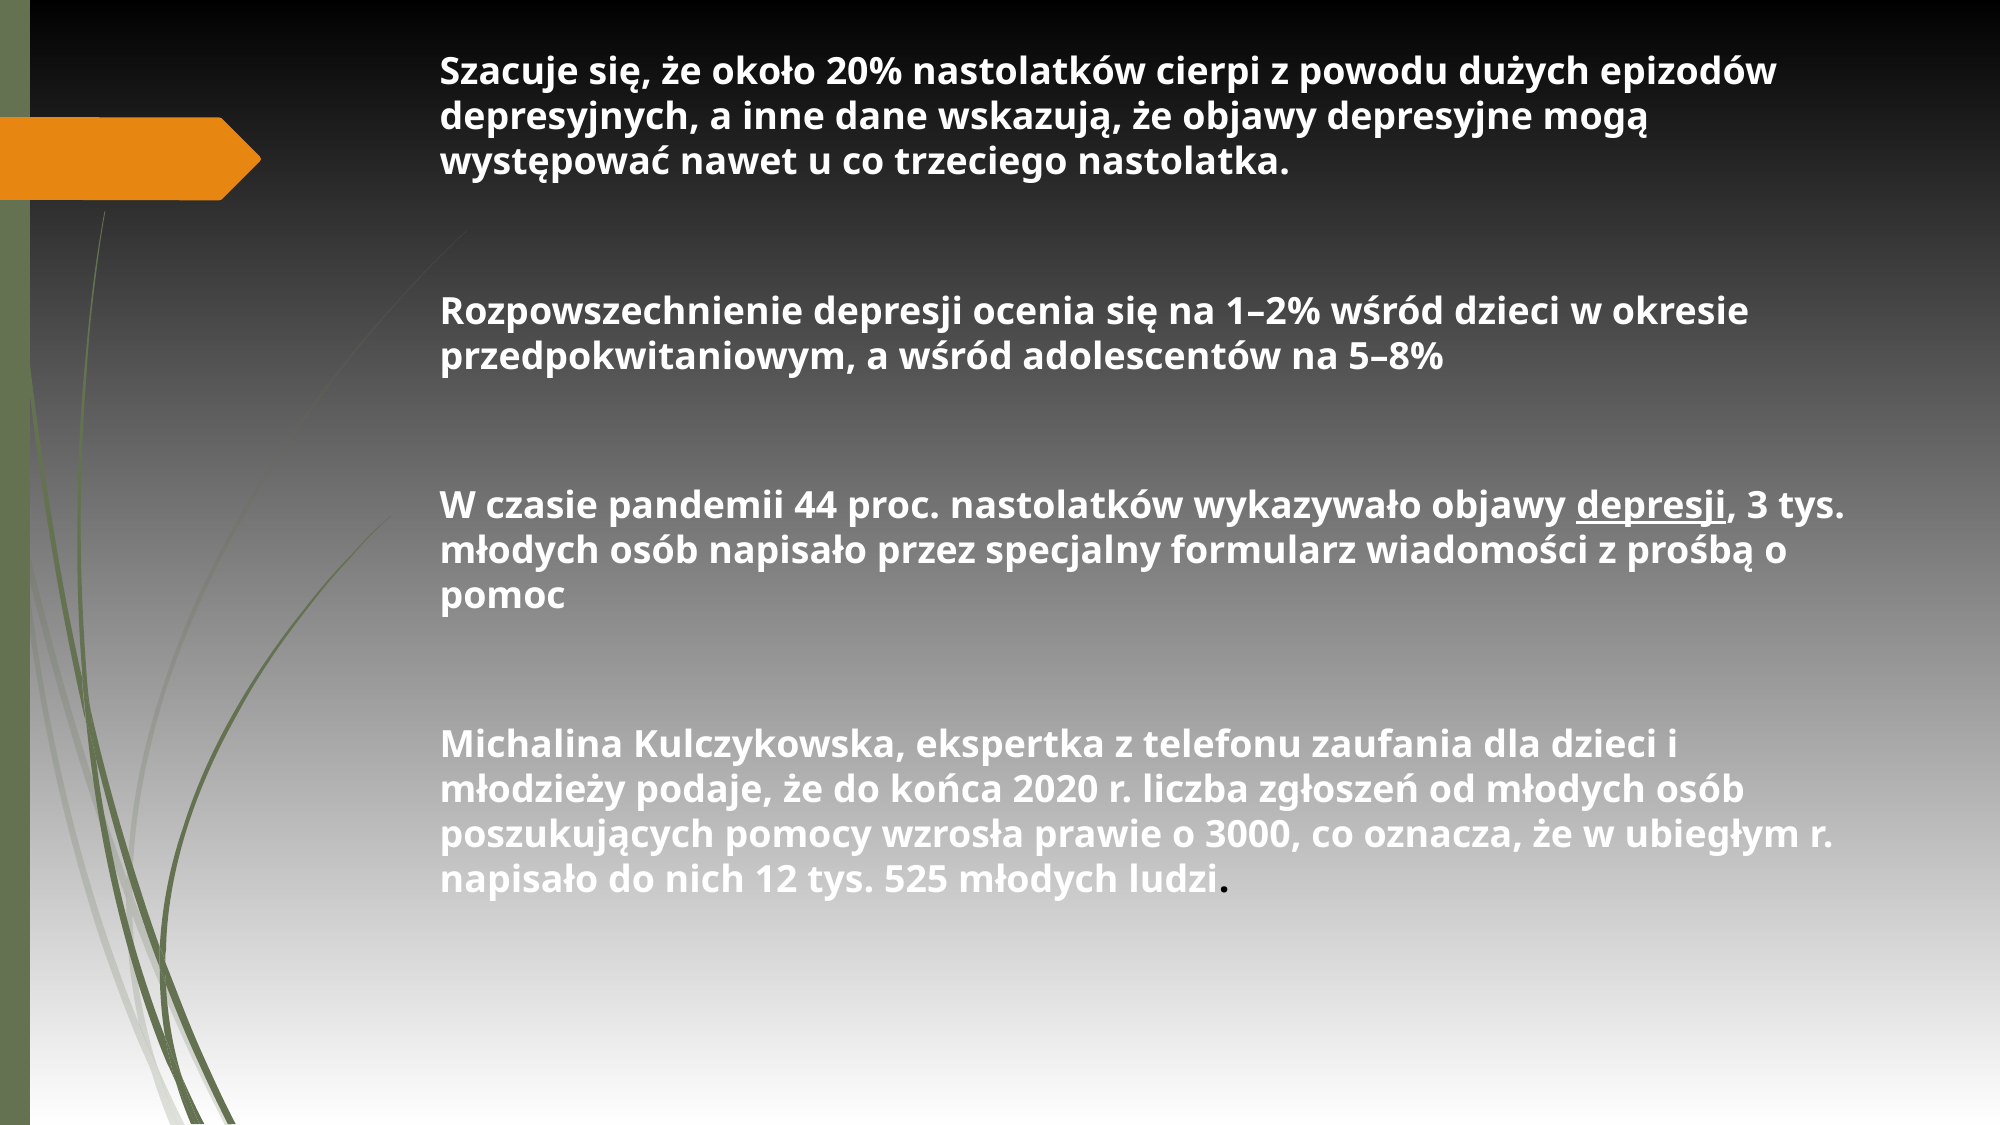

# Szacuje się, że około 20% nastolatków cierpi z powodu dużych epizodów depresyjnych, a inne dane wskazują, że objawy depresyjne mogą występować nawet u co trzeciego nastolatka.
Rozpowszechnienie depresji ocenia się na 1–2% wśród dzieci w okresie przedpokwitaniowym, a wśród adolescentów na 5–8%
W czasie pandemii 44 proc. nastolatków wykazywało objawy depresji, 3 tys. młodych osób napisało przez specjalny formularz wiadomości z prośbą o pomoc
Michalina Kulczykowska, ekspertka z telefonu zaufania dla dzieci i młodzieży podaje, że do końca 2020 r. liczba zgłoszeń od młodych osób poszukujących pomocy wzrosła prawie o 3000, co oznacza, że w ubiegłym r. napisało do nich 12 tys. 525 młodych ludzi.